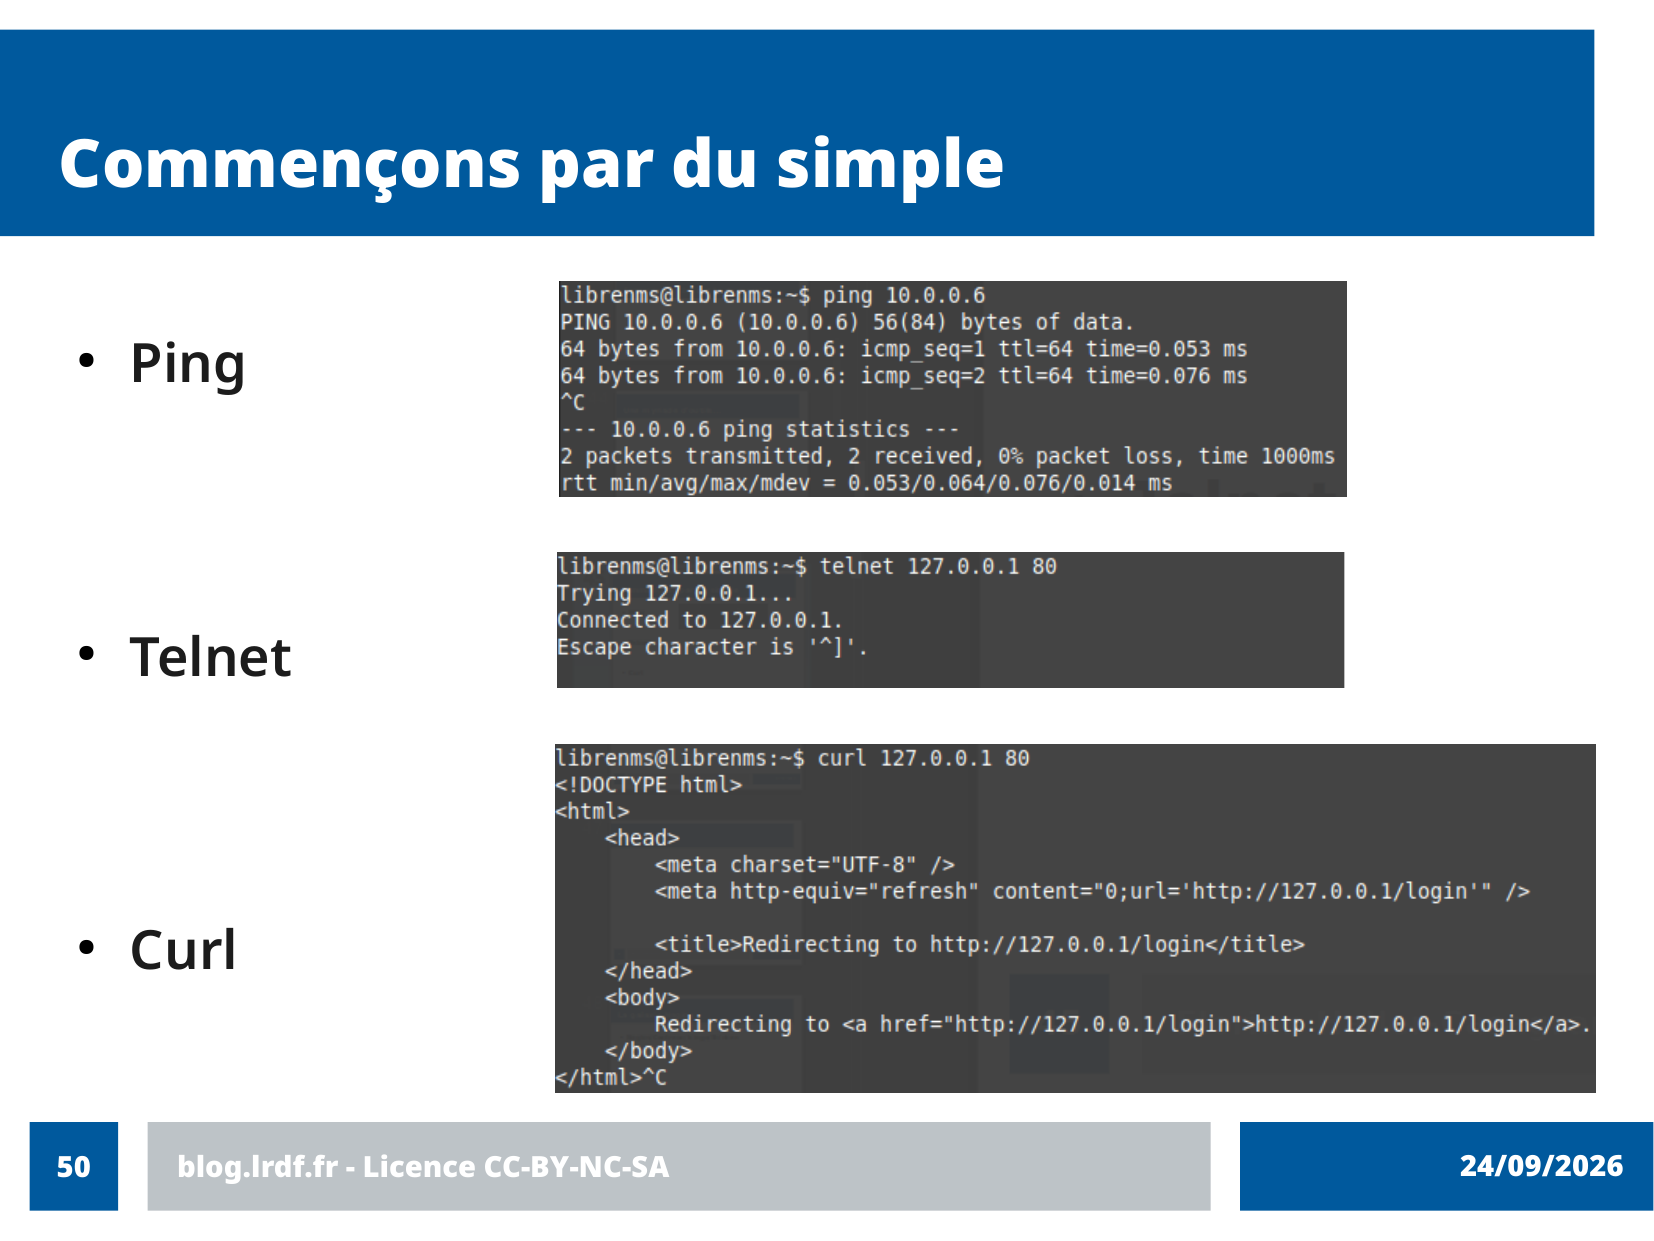

# Commençons par du simple
Ping
Telnet
Curl
50
blog.lrdf.fr - Licence CC-BY-NC-SA